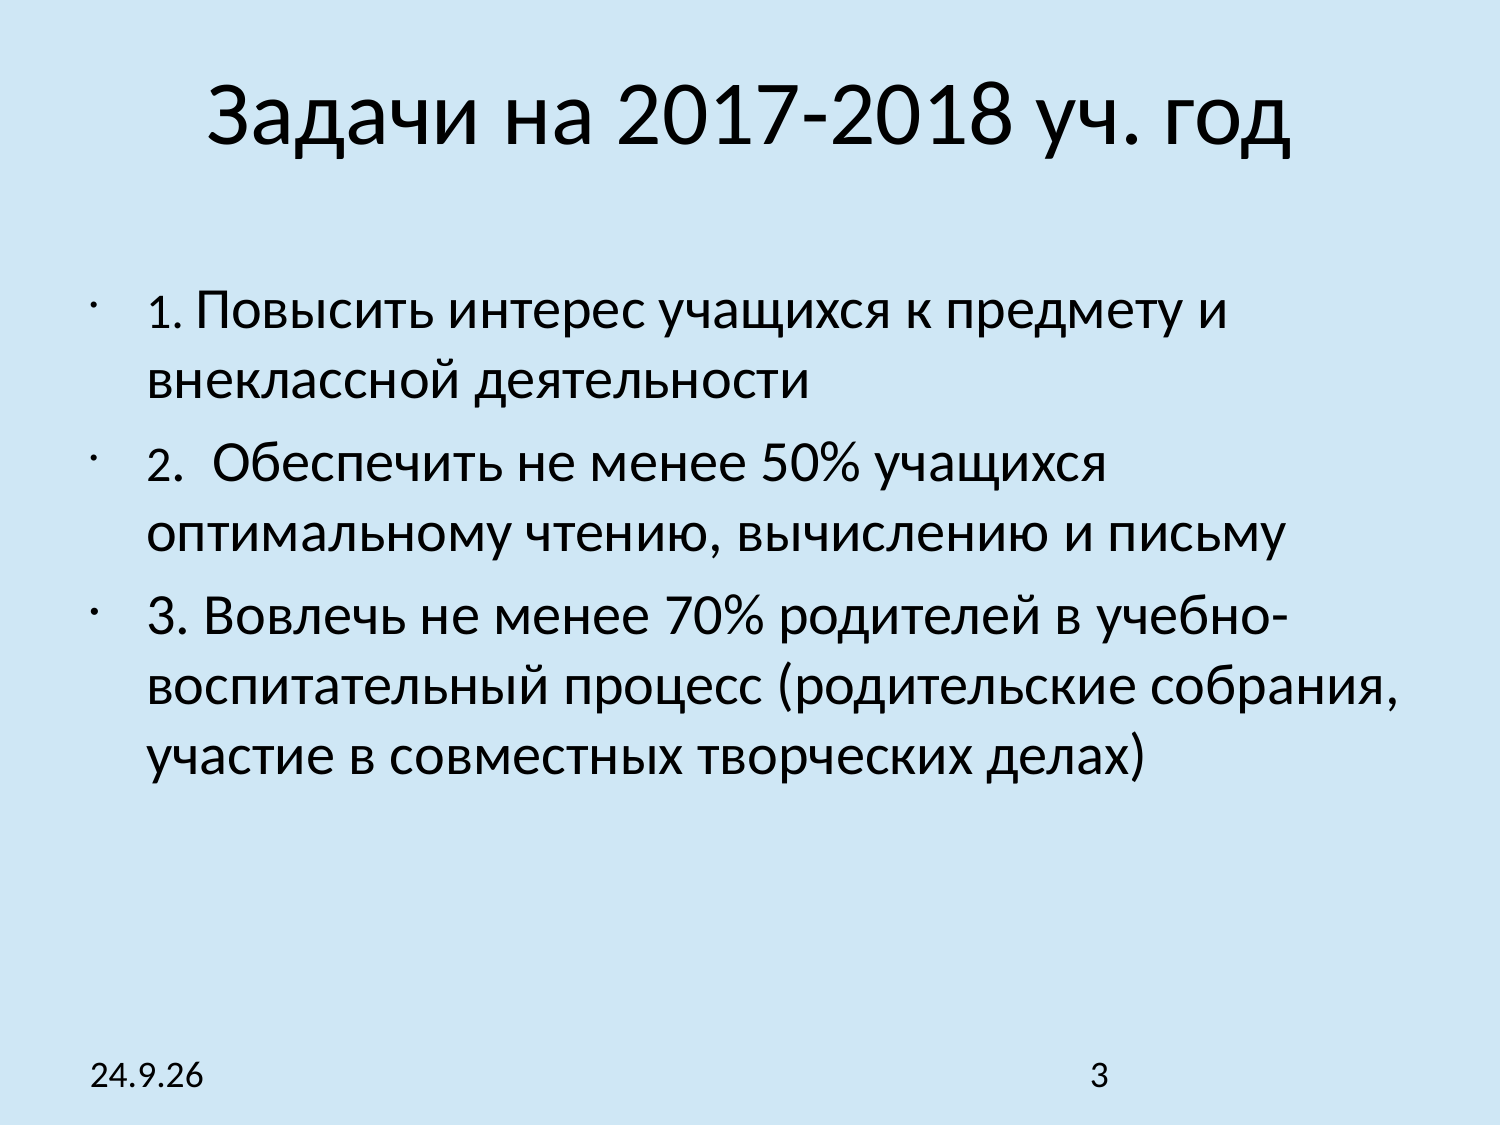

# Задачи на 2017-2018 уч. год
1. Повысить интерес учащихся к предмету и внеклассной деятельности
2. Обеспечить не менее 50% учащихся оптимальному чтению, вычислению и письму
3. Вовлечь не менее 70% родителей в учебно-воспитательный процесс (родительские собрания, участие в совместных творческих делах)